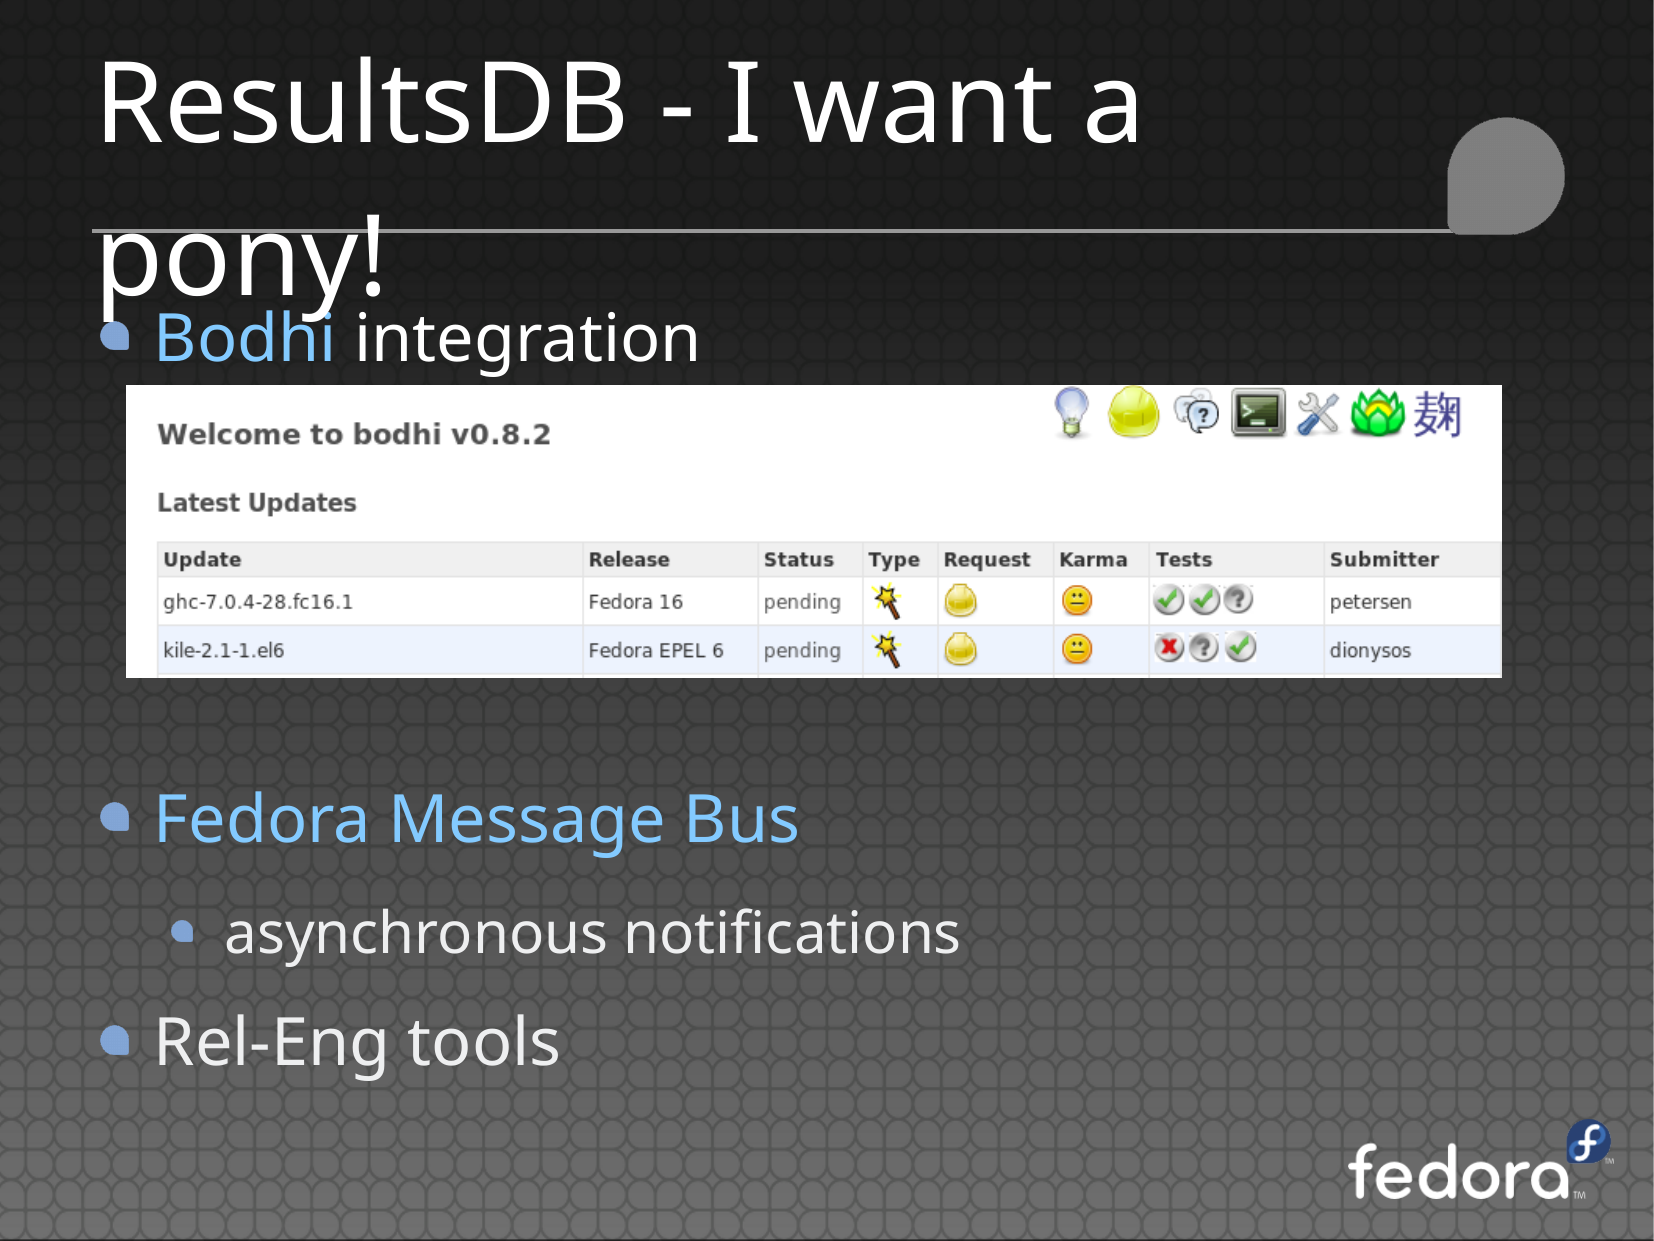

ResultsDB - I want a pony!
# Bodhi integration
Fedora Message Bus
asynchronous notifications
Rel-Eng tools